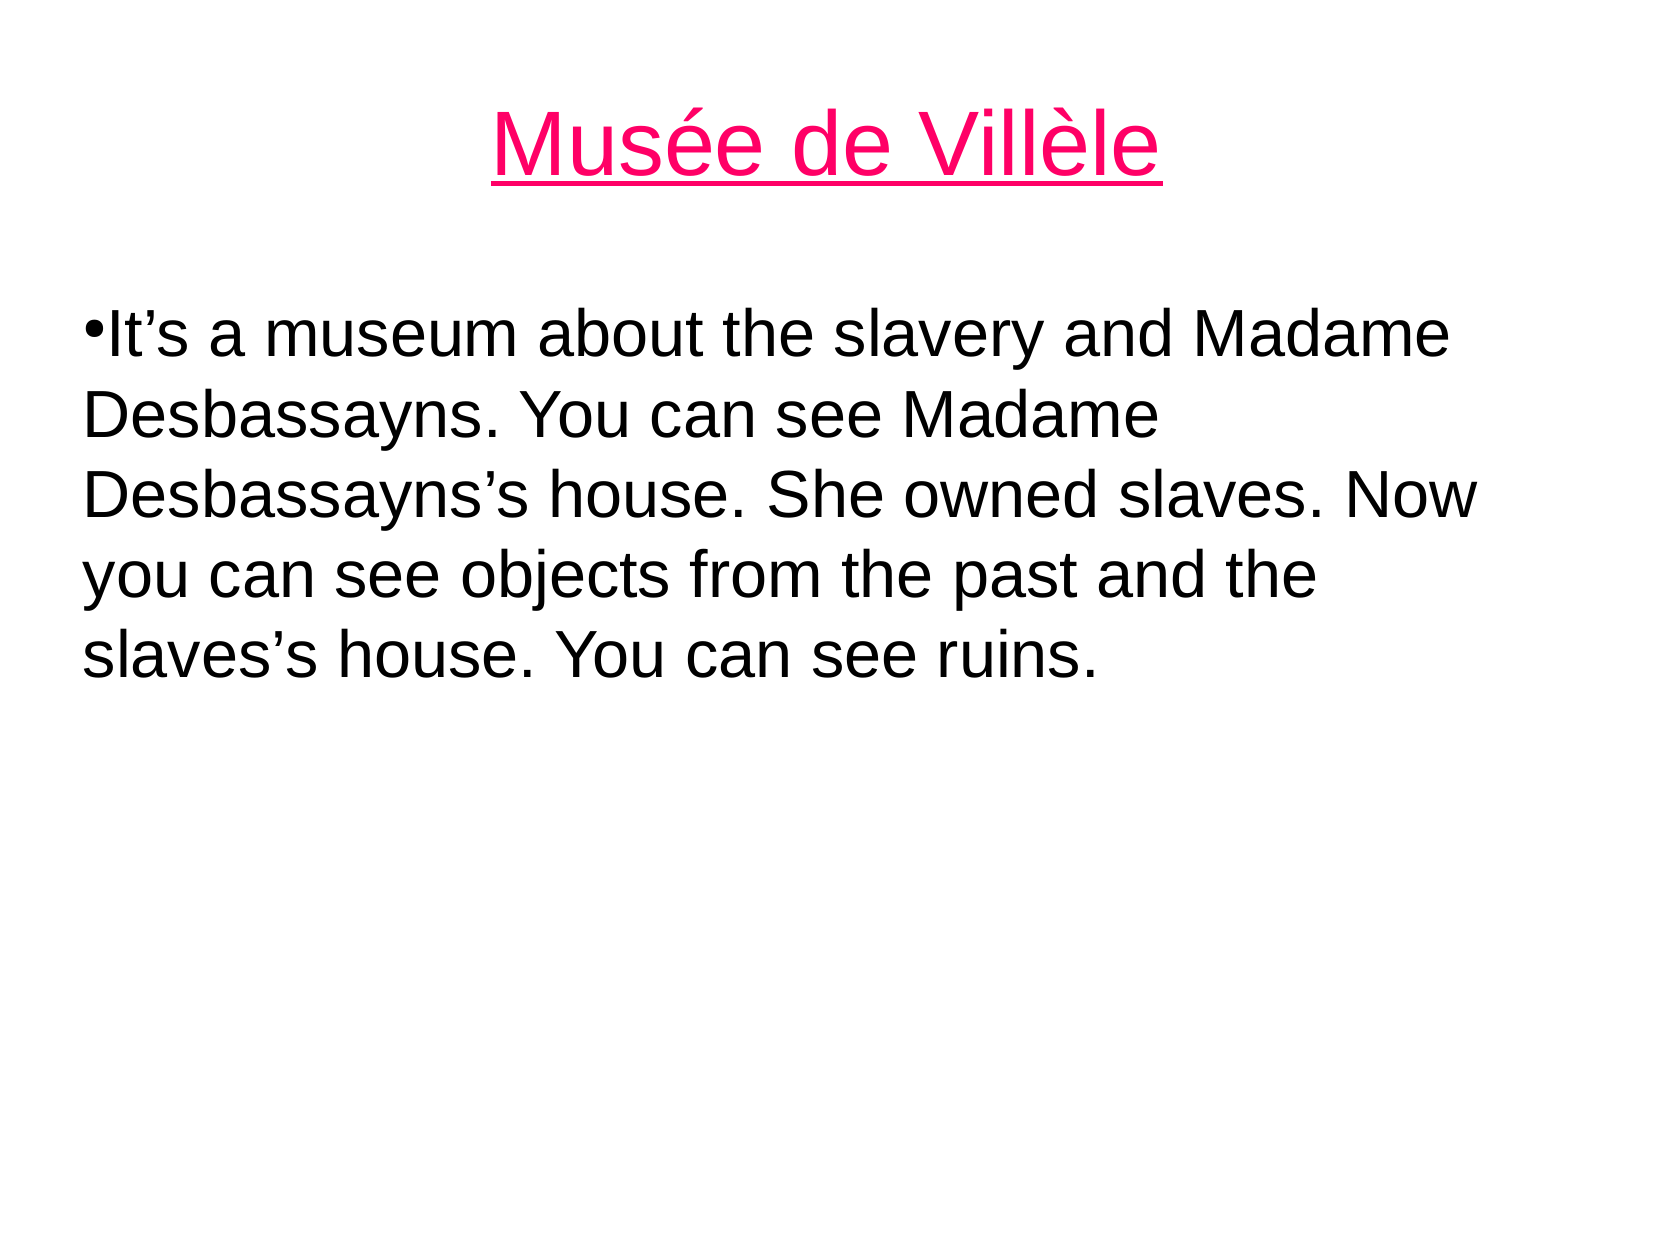

# Musée de Villèle
It’s a museum about the slavery and Madame Desbassayns. You can see Madame Desbassayns’s house. She owned slaves. Now you can see objects from the past and the slaves’s house. You can see ruins.